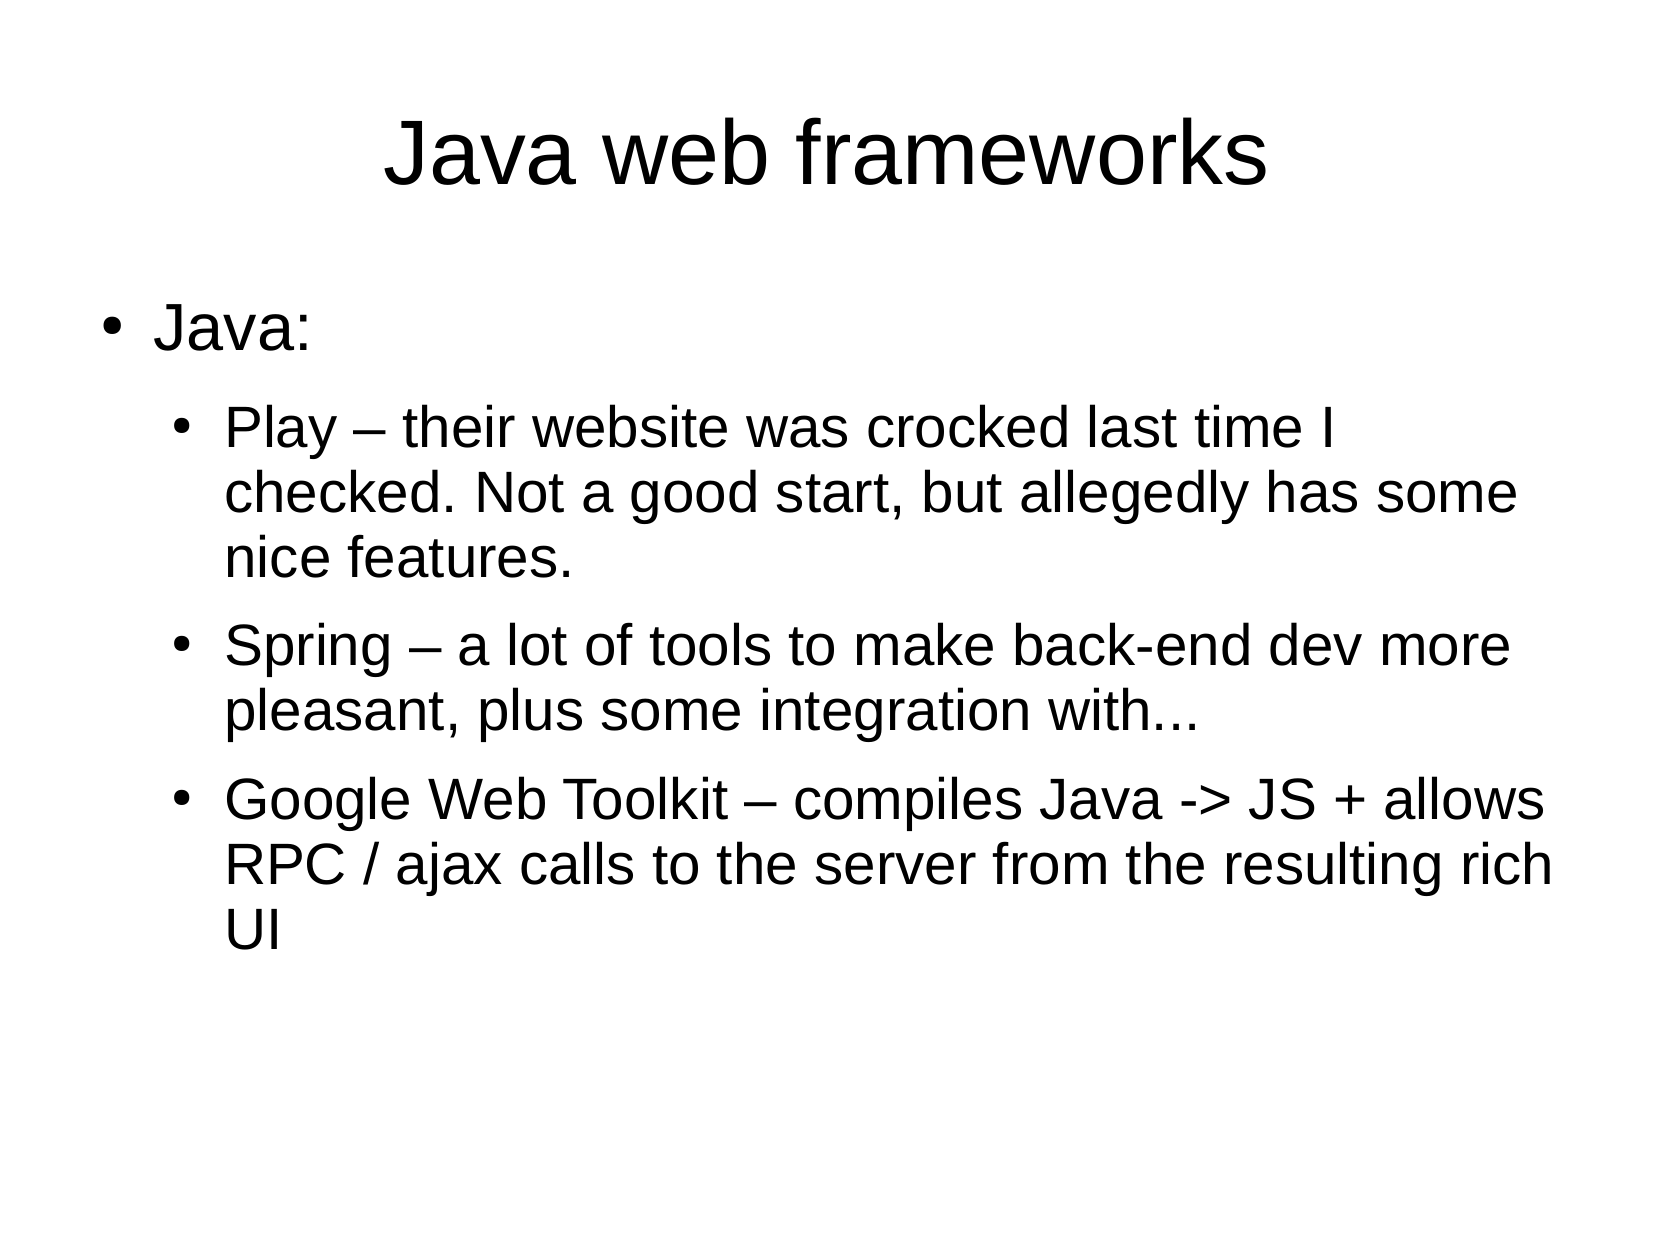

# Java web frameworks
Java:
Play – their website was crocked last time I checked. Not a good start, but allegedly has some nice features.
Spring – a lot of tools to make back-end dev more pleasant, plus some integration with...
Google Web Toolkit – compiles Java -> JS + allows RPC / ajax calls to the server from the resulting rich UI